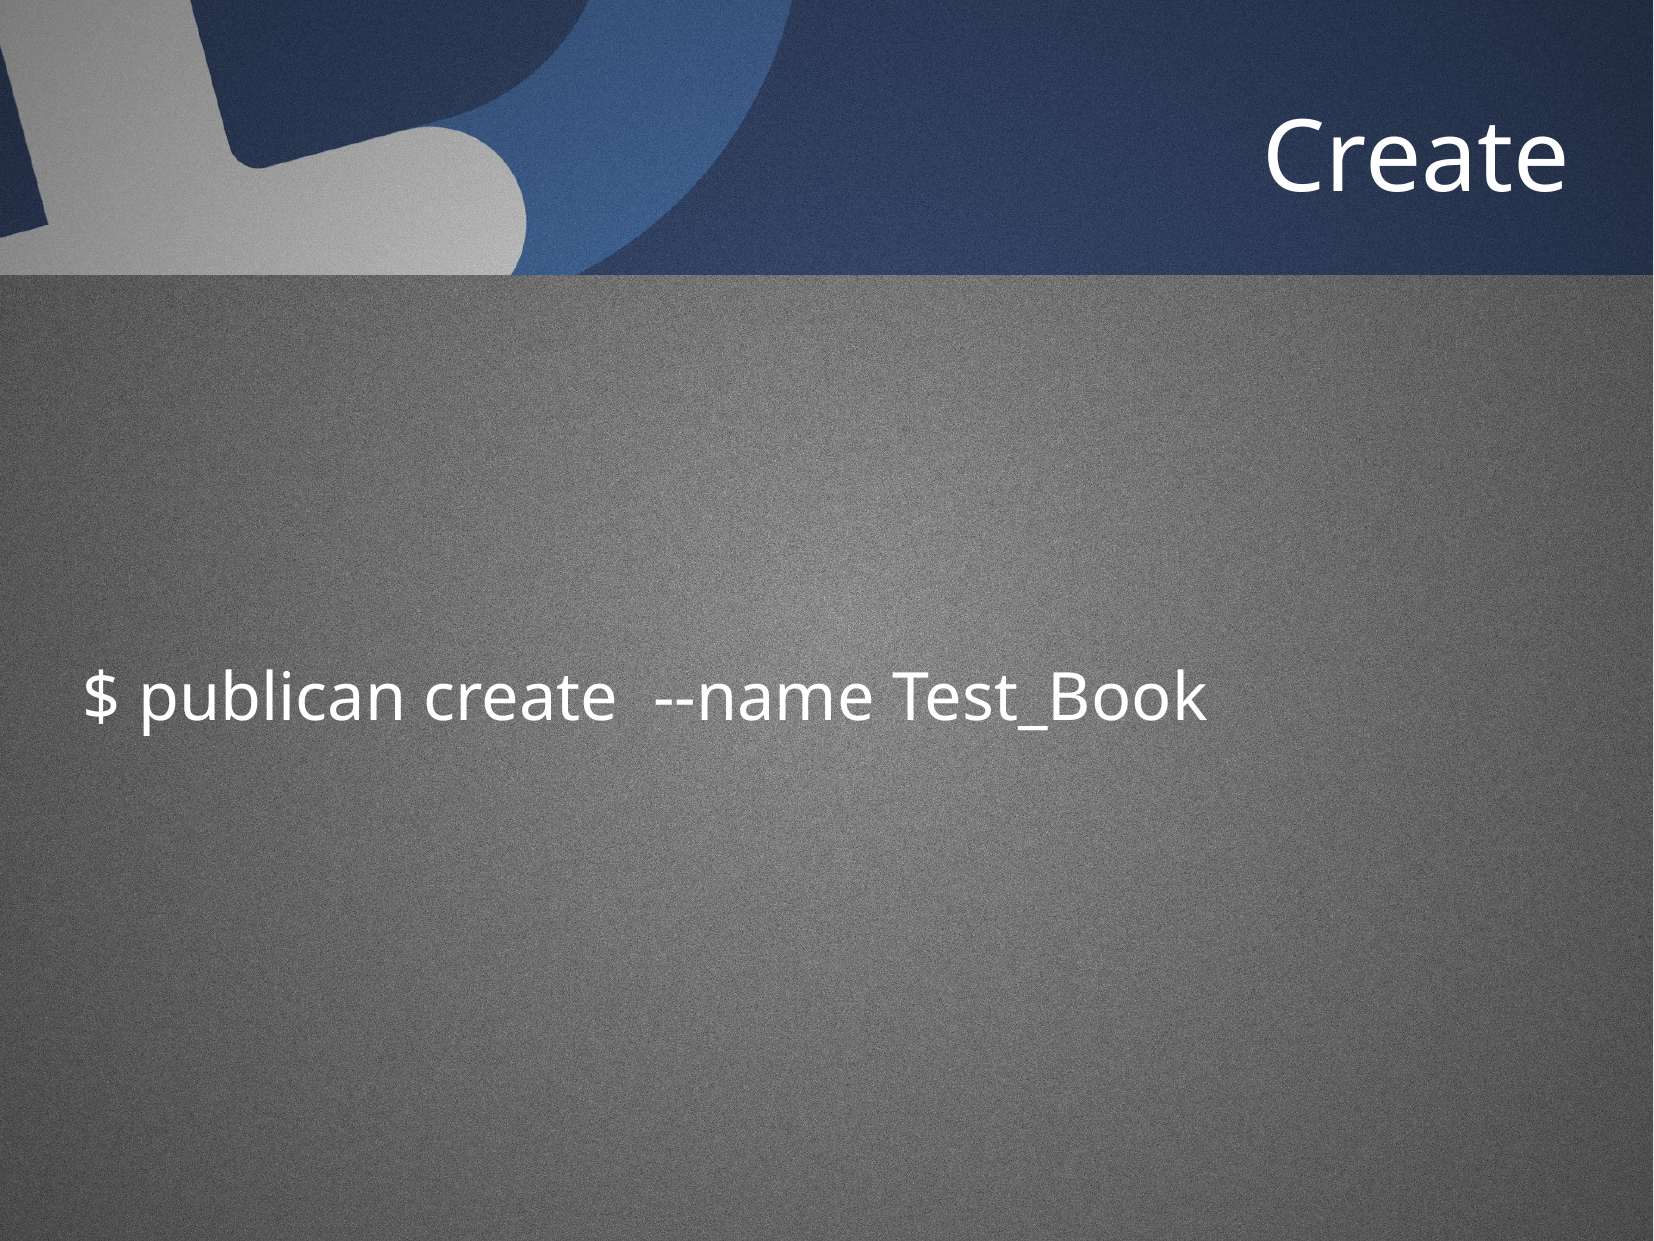

# Create
$ publican create --name Test_Book